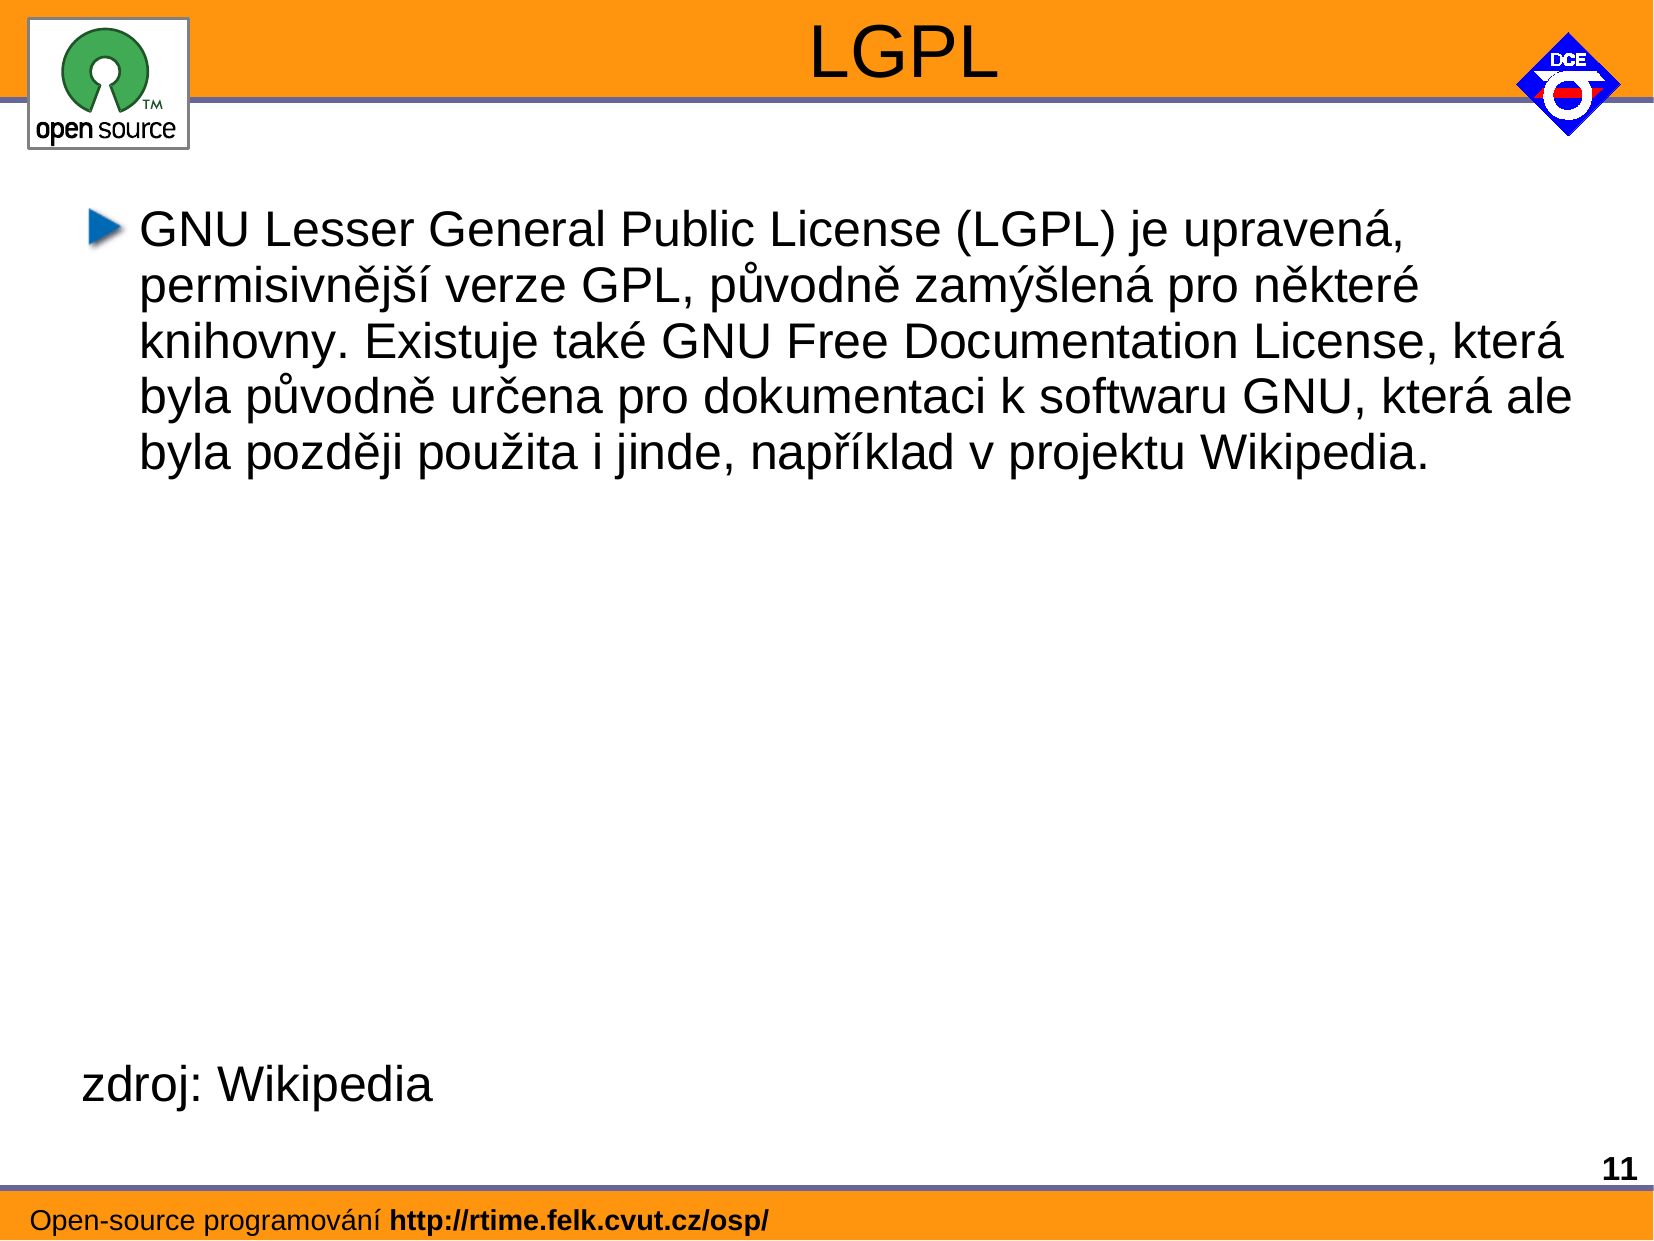

# LGPL
GNU Lesser General Public License (LGPL) je upravená, permisivnější verze GPL, původně zamýšlená pro některé knihovny. Existuje také GNU Free Documentation License, která byla původně určena pro dokumentaci k softwaru GNU, která ale byla později použita i jinde, například v projektu Wikipedia.
zdroj: Wikipedia